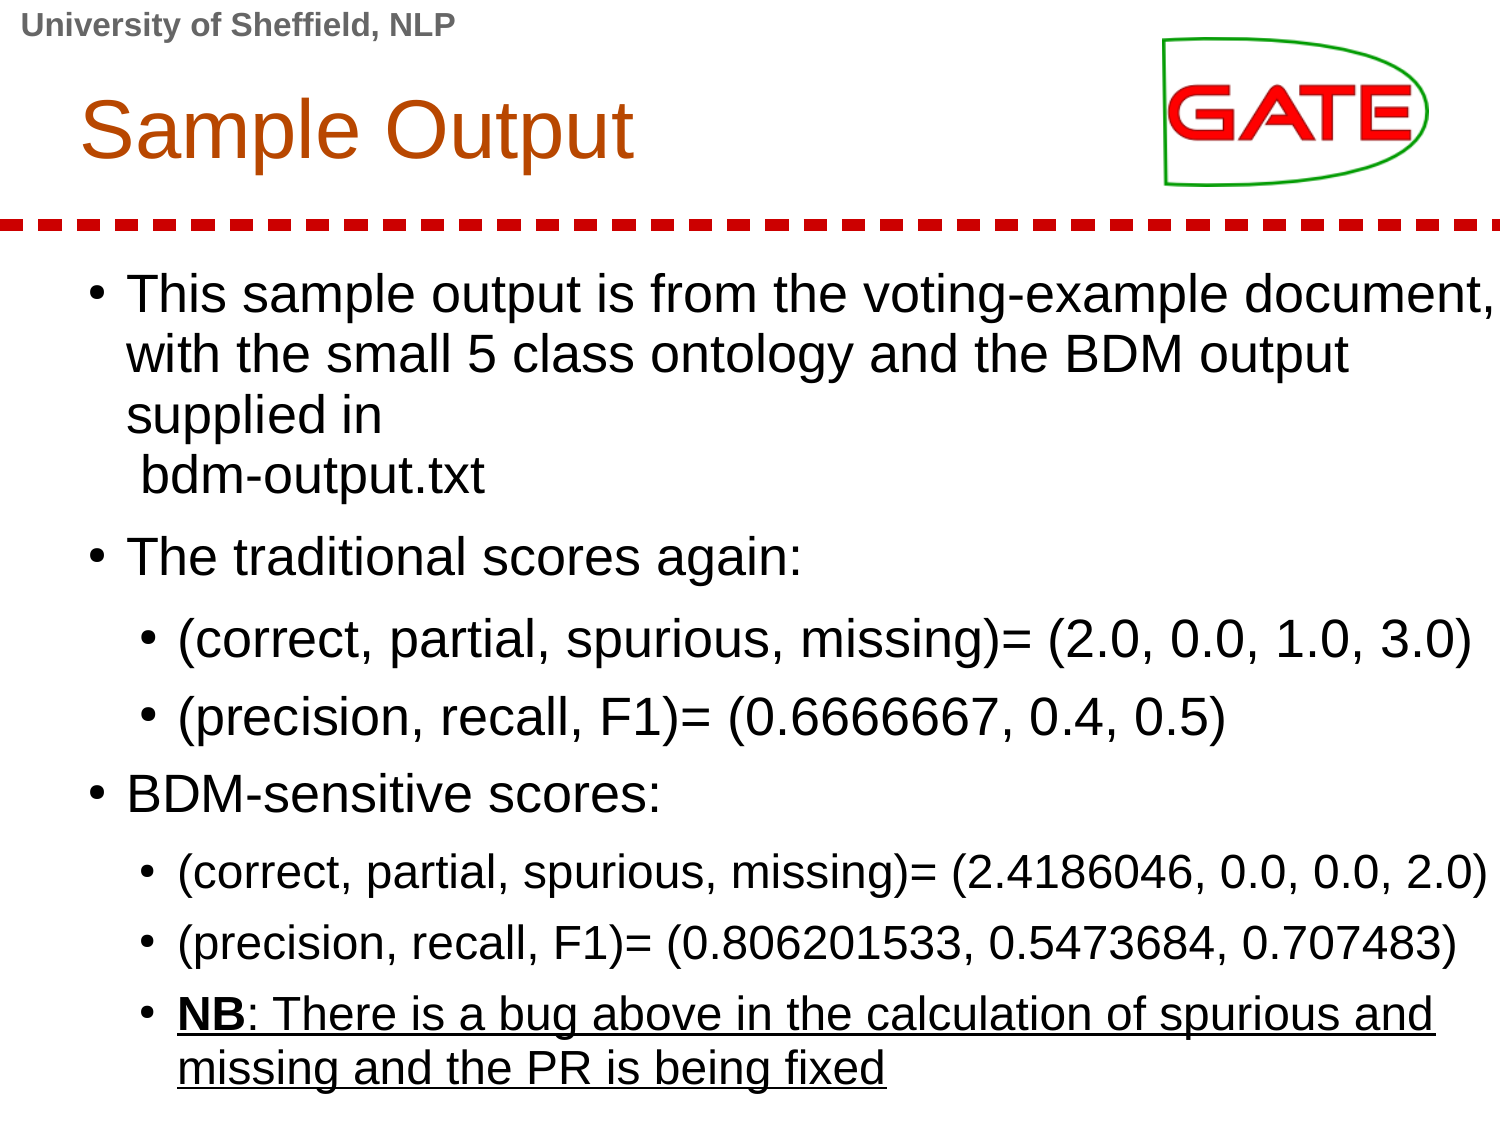

# Sample Output
This sample output is from the voting-example document, with the small 5 class ontology and the BDM output supplied in
 bdm-output.txt
The traditional scores again:
(correct, partial, spurious, missing)= (2.0, 0.0, 1.0, 3.0)
(precision, recall, F1)= (0.6666667, 0.4, 0.5)
BDM-sensitive scores:
(correct, partial, spurious, missing)= (2.4186046, 0.0, 0.0, 2.0)
(precision, recall, F1)= (0.806201533, 0.5473684, 0.707483)
NB: There is a bug above in the calculation of spurious and missing and the PR is being fixed